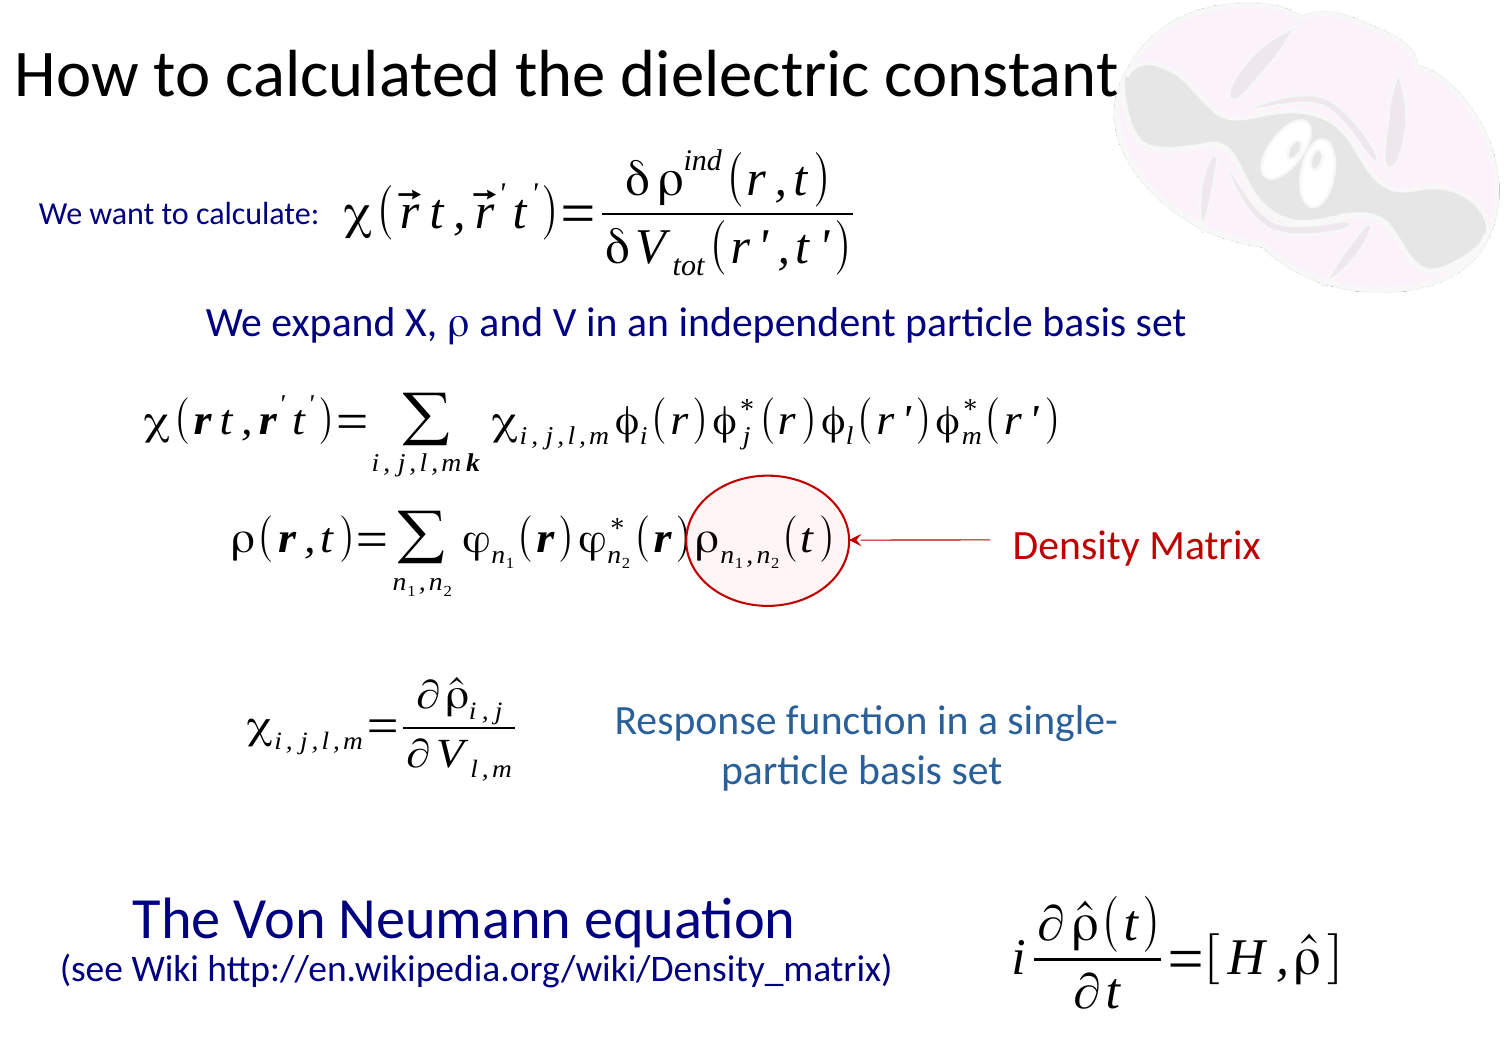

How to calculated the dielectric constant
We want to calculate:
We expand X, r and V in an independent particle basis set
Density Matrix
Response function in a single-particle basis set
The Von Neumann equation
(see Wiki http://en.wikipedia.org/wiki/Density_matrix)